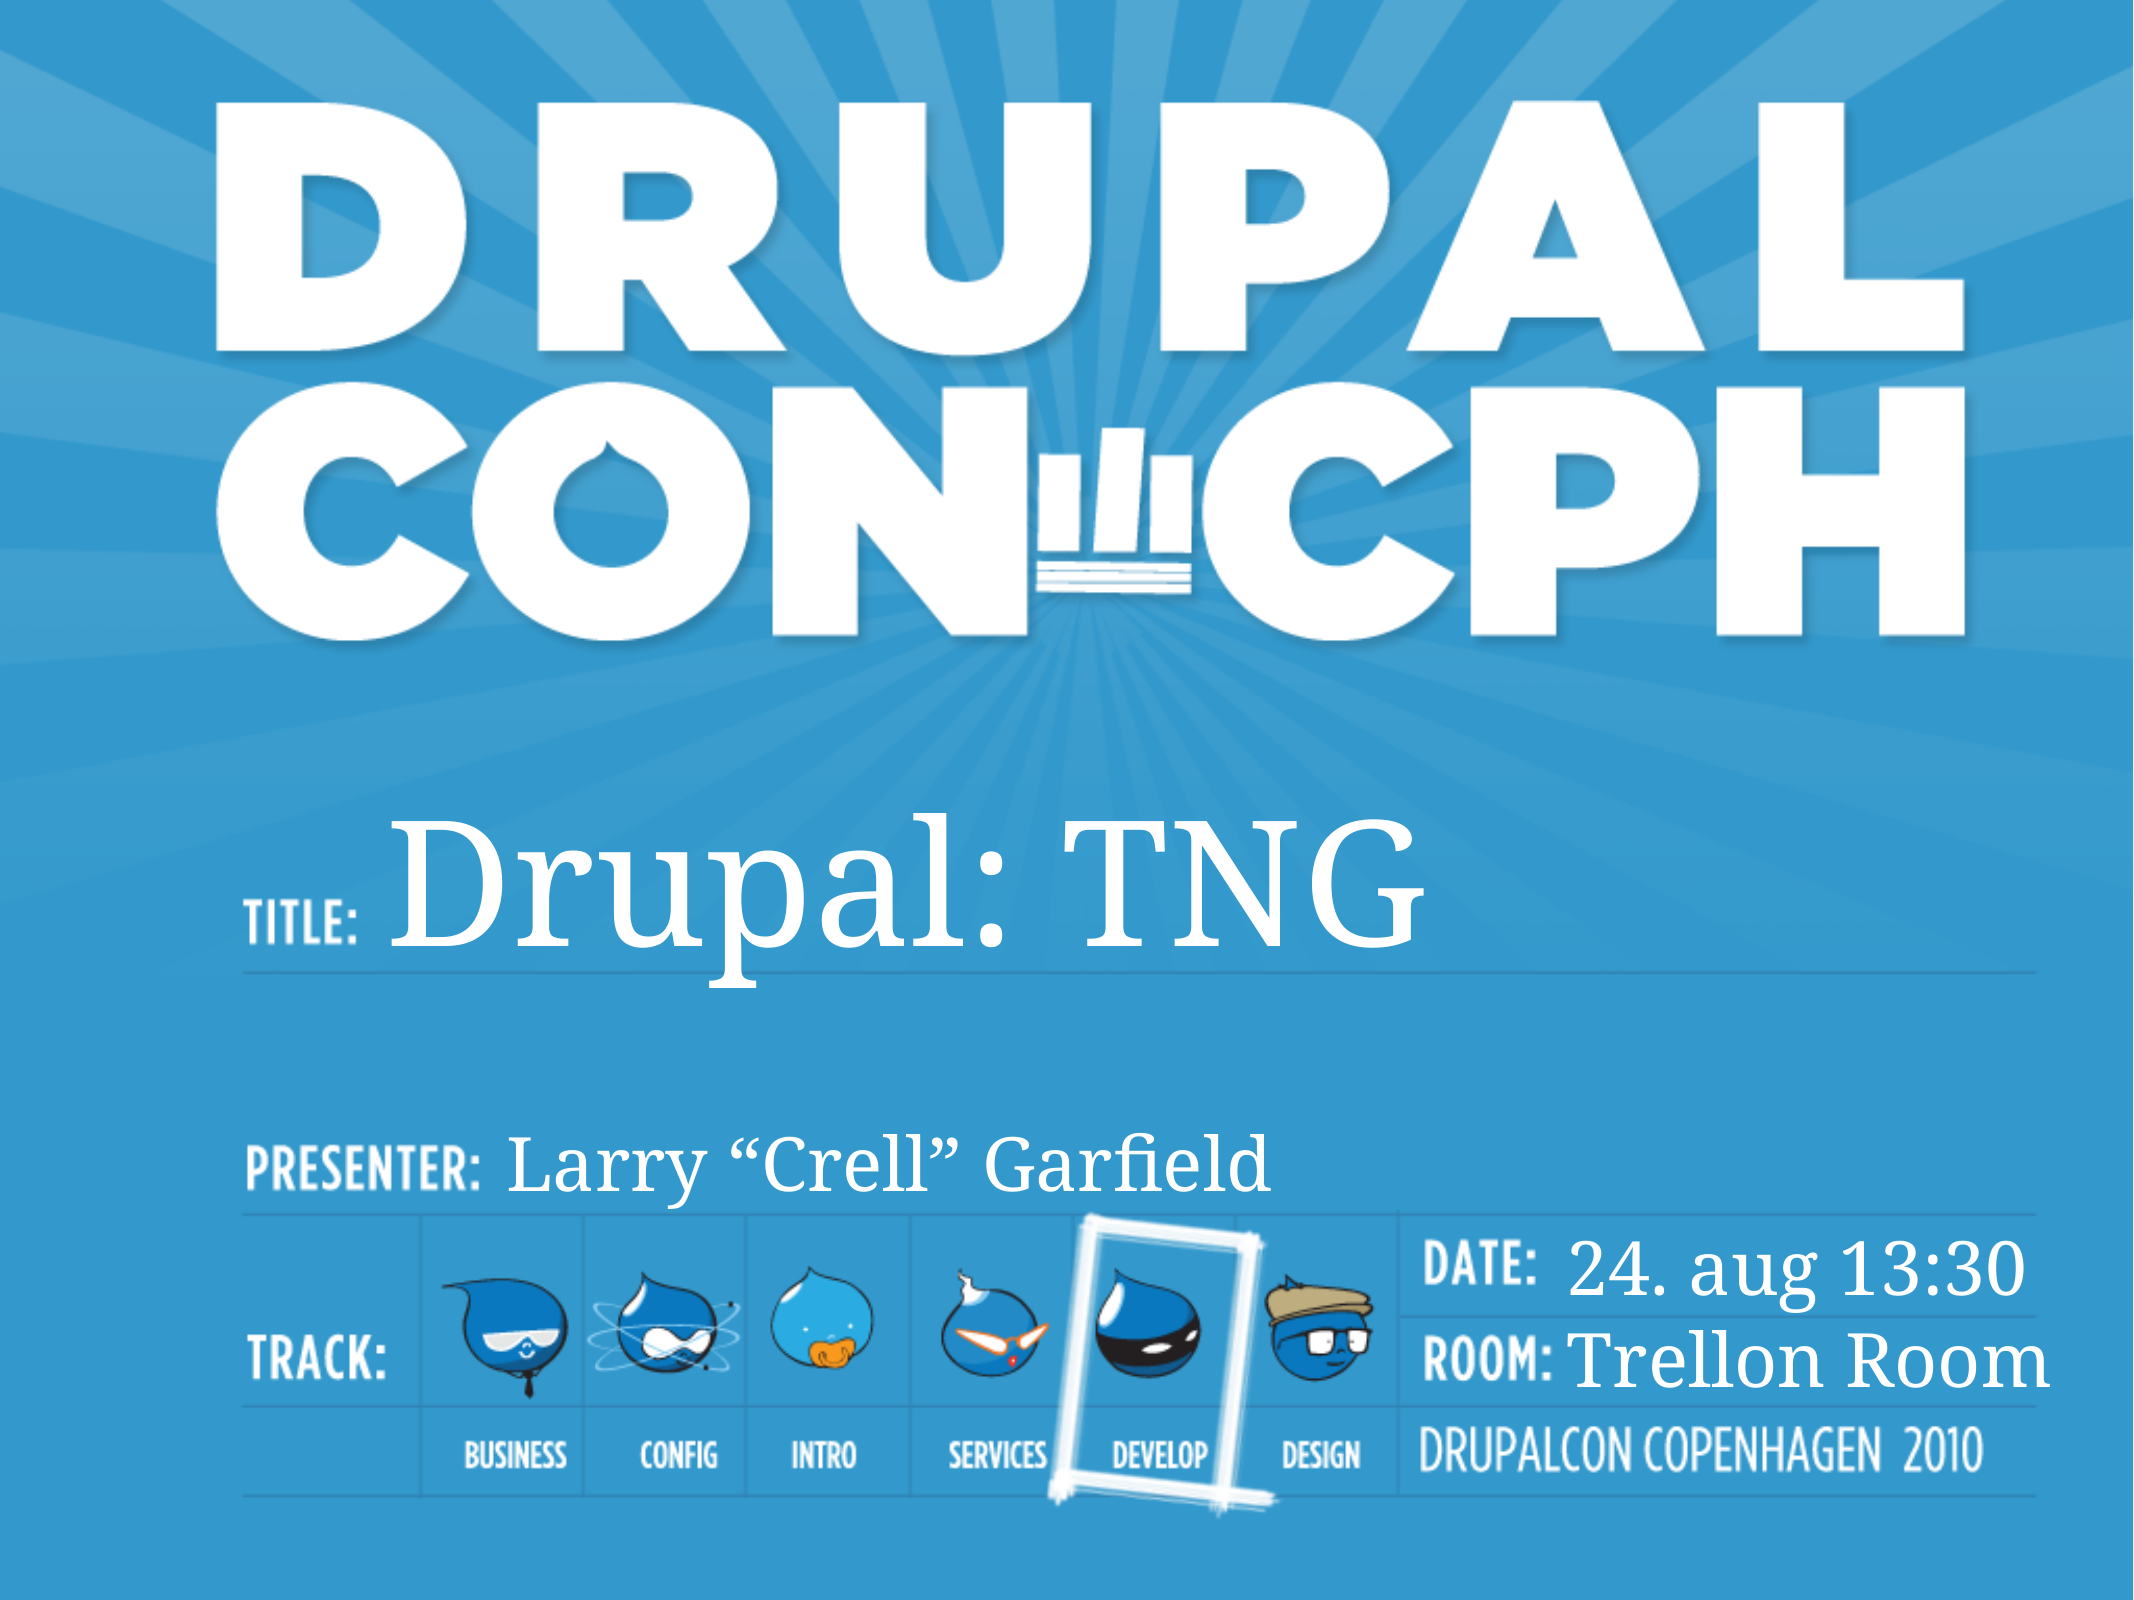

# Drupal: TNG
Larry “Crell” Garfield
24. aug 13:30
Trellon Room